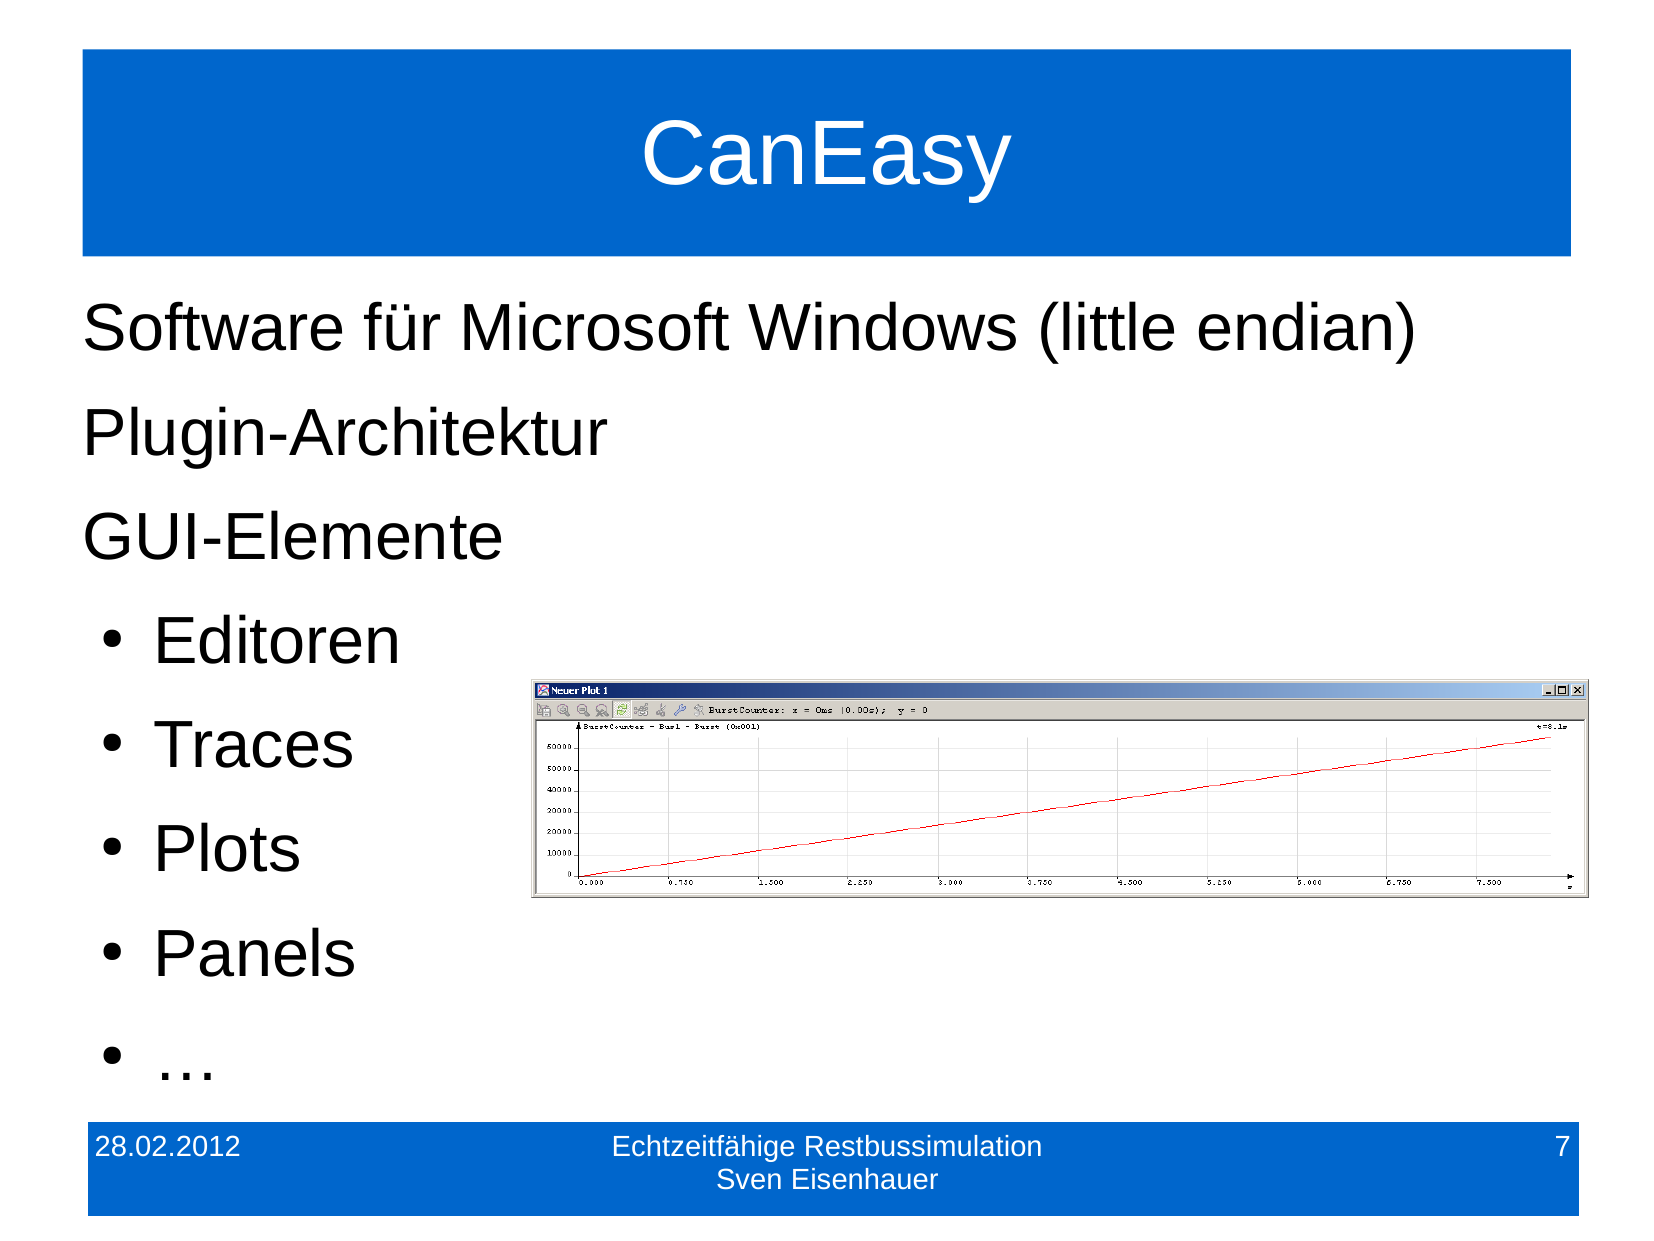

# CanEasy
Software für Microsoft Windows (little endian)
Plugin-Architektur
GUI-Elemente
Editoren
Traces
Plots
Panels
…
28.02.2012
Echtzeitfähige Restbussimulation
7